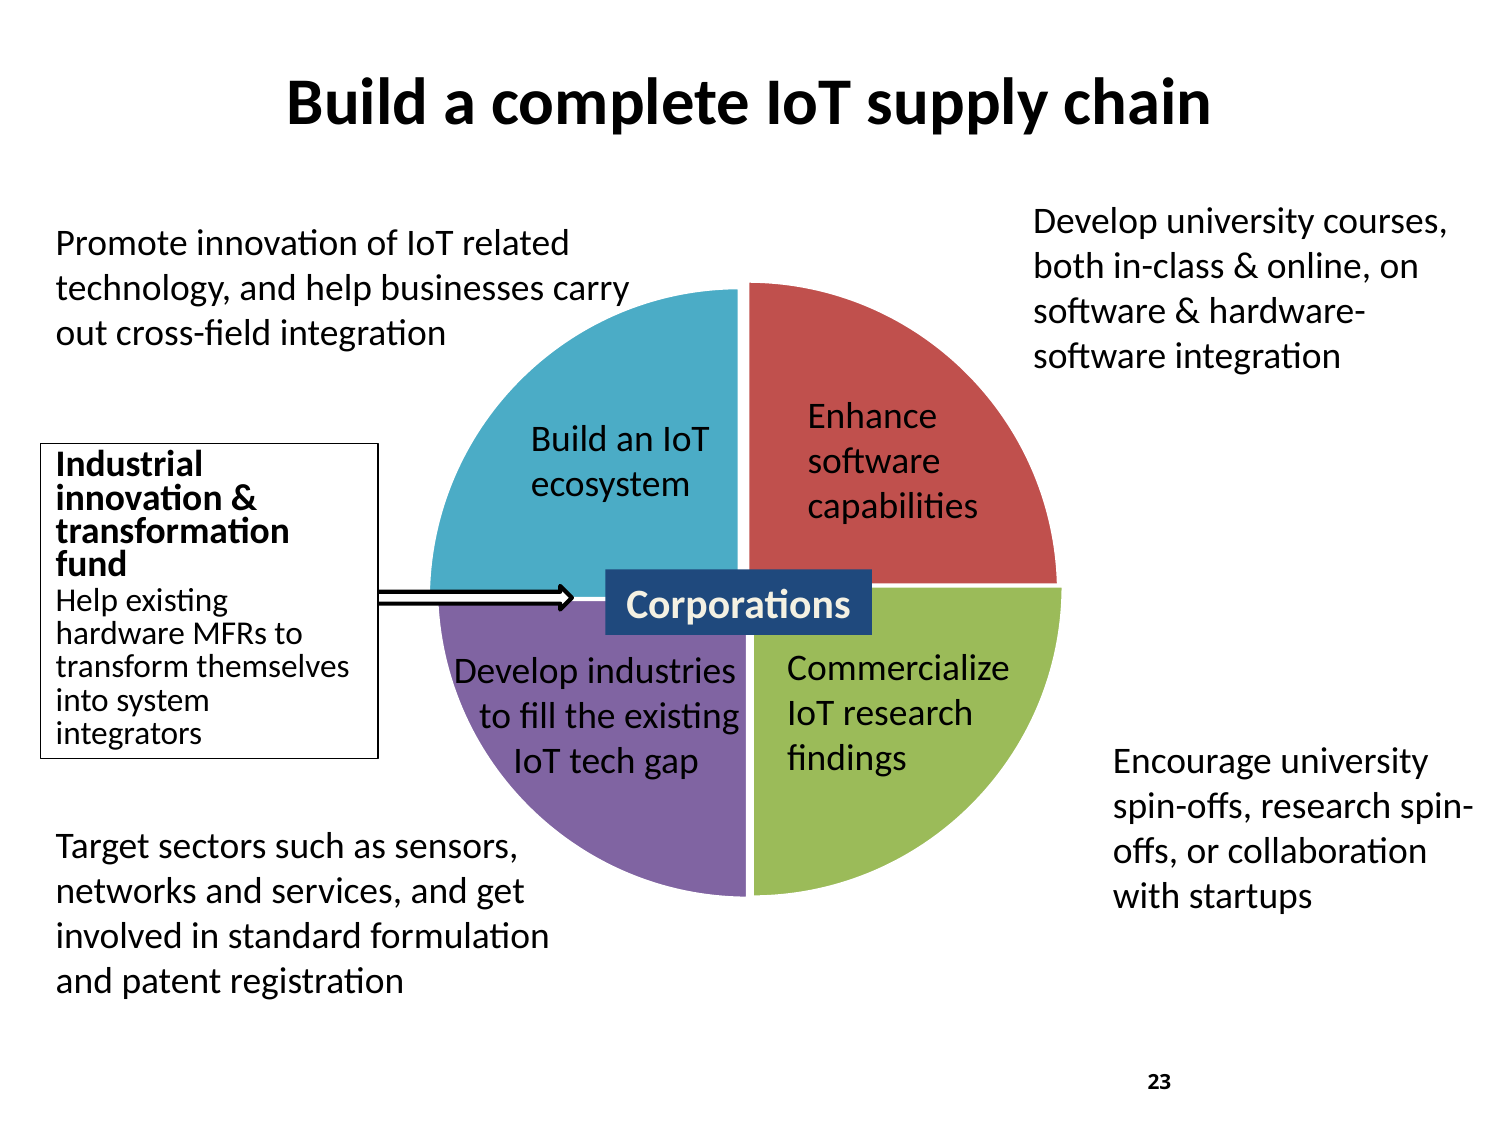

# Build a complete IoT supply chain
Develop university courses, both in-class & online, on software & hardware-software integration
Promote innovation of IoT related technology, and help businesses carry out cross-field integration
Enhance
software
capabilities
Build an IoT
ecosystem
Industrial innovation & transformation fund
Help existing hardware MFRs to transform themselves into system integrators
Corporations
Commercialize
IoT research
findings
Develop industries
 to fill the existing
 IoT tech gap
Encourage university spin-offs, research spin-offs, or collaboration with startups
Target sectors such as sensors, networks and services, and get involved in standard formulation and patent registration
22